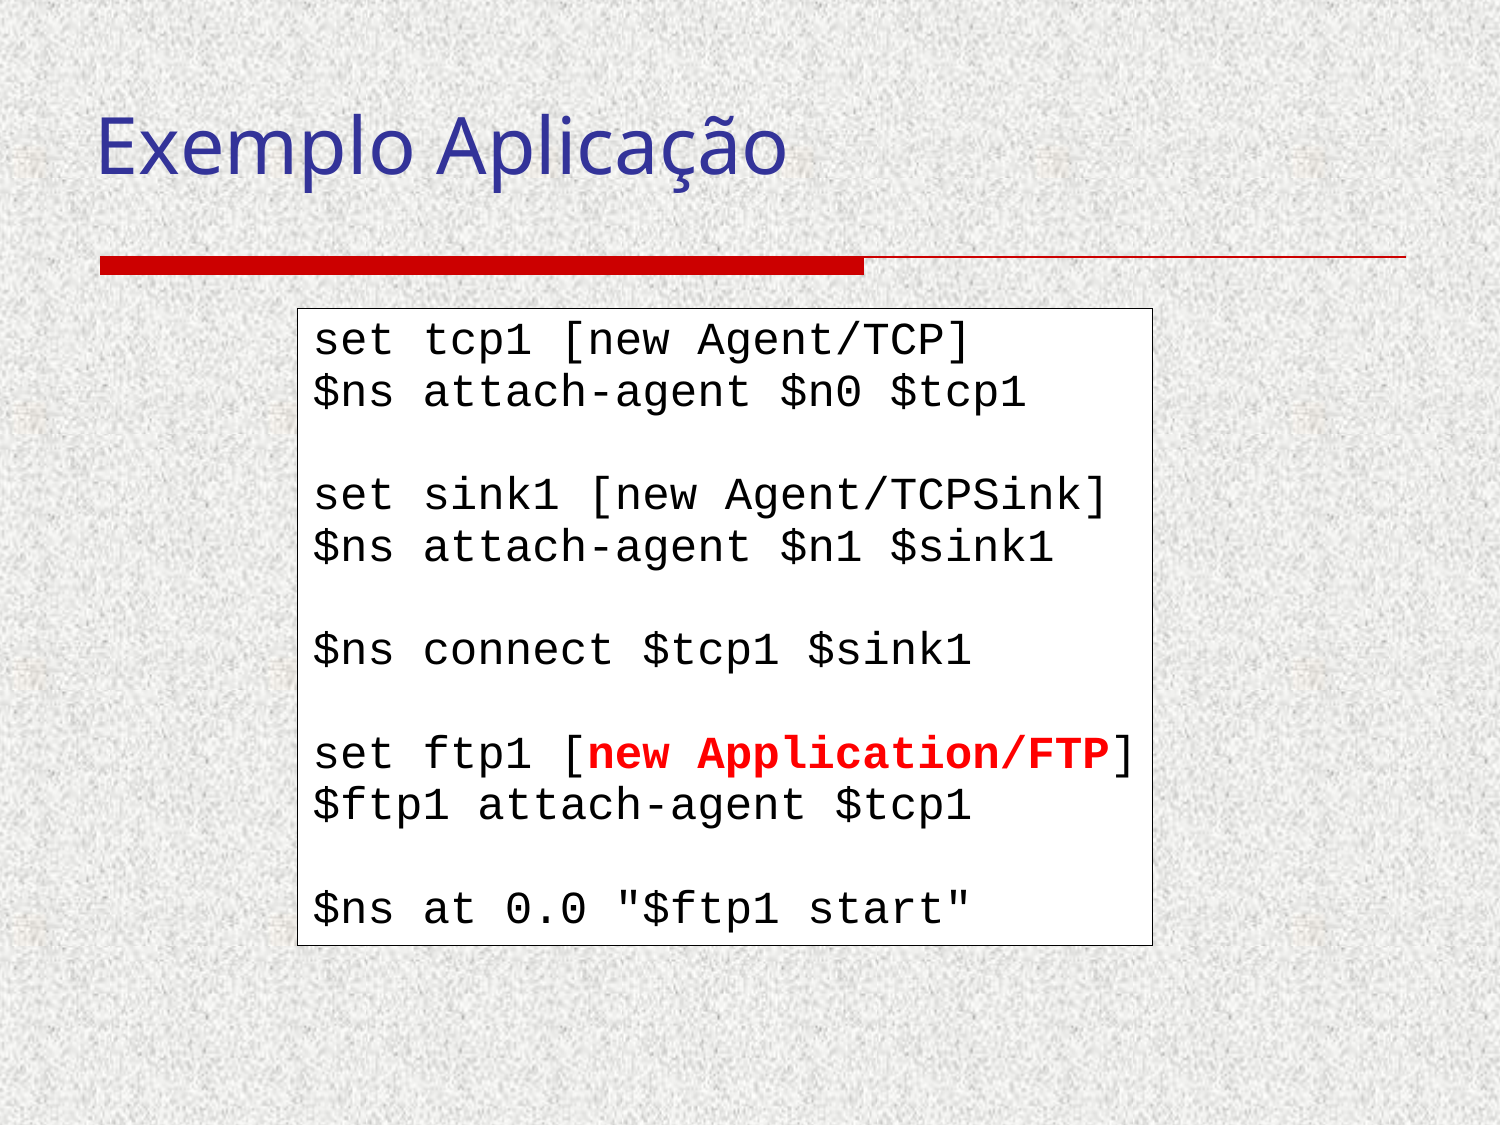

# Exemplo Aplicação
set tcp1 [new Agent/TCP]
$ns attach-agent $n0 $tcp1
set sink1 [new Agent/TCPSink]
$ns attach-agent $n1 $sink1
$ns connect $tcp1 $sink1
set ftp1 [new Application/FTP]
$ftp1 attach-agent $tcp1
$ns at 0.0 "$ftp1 start"